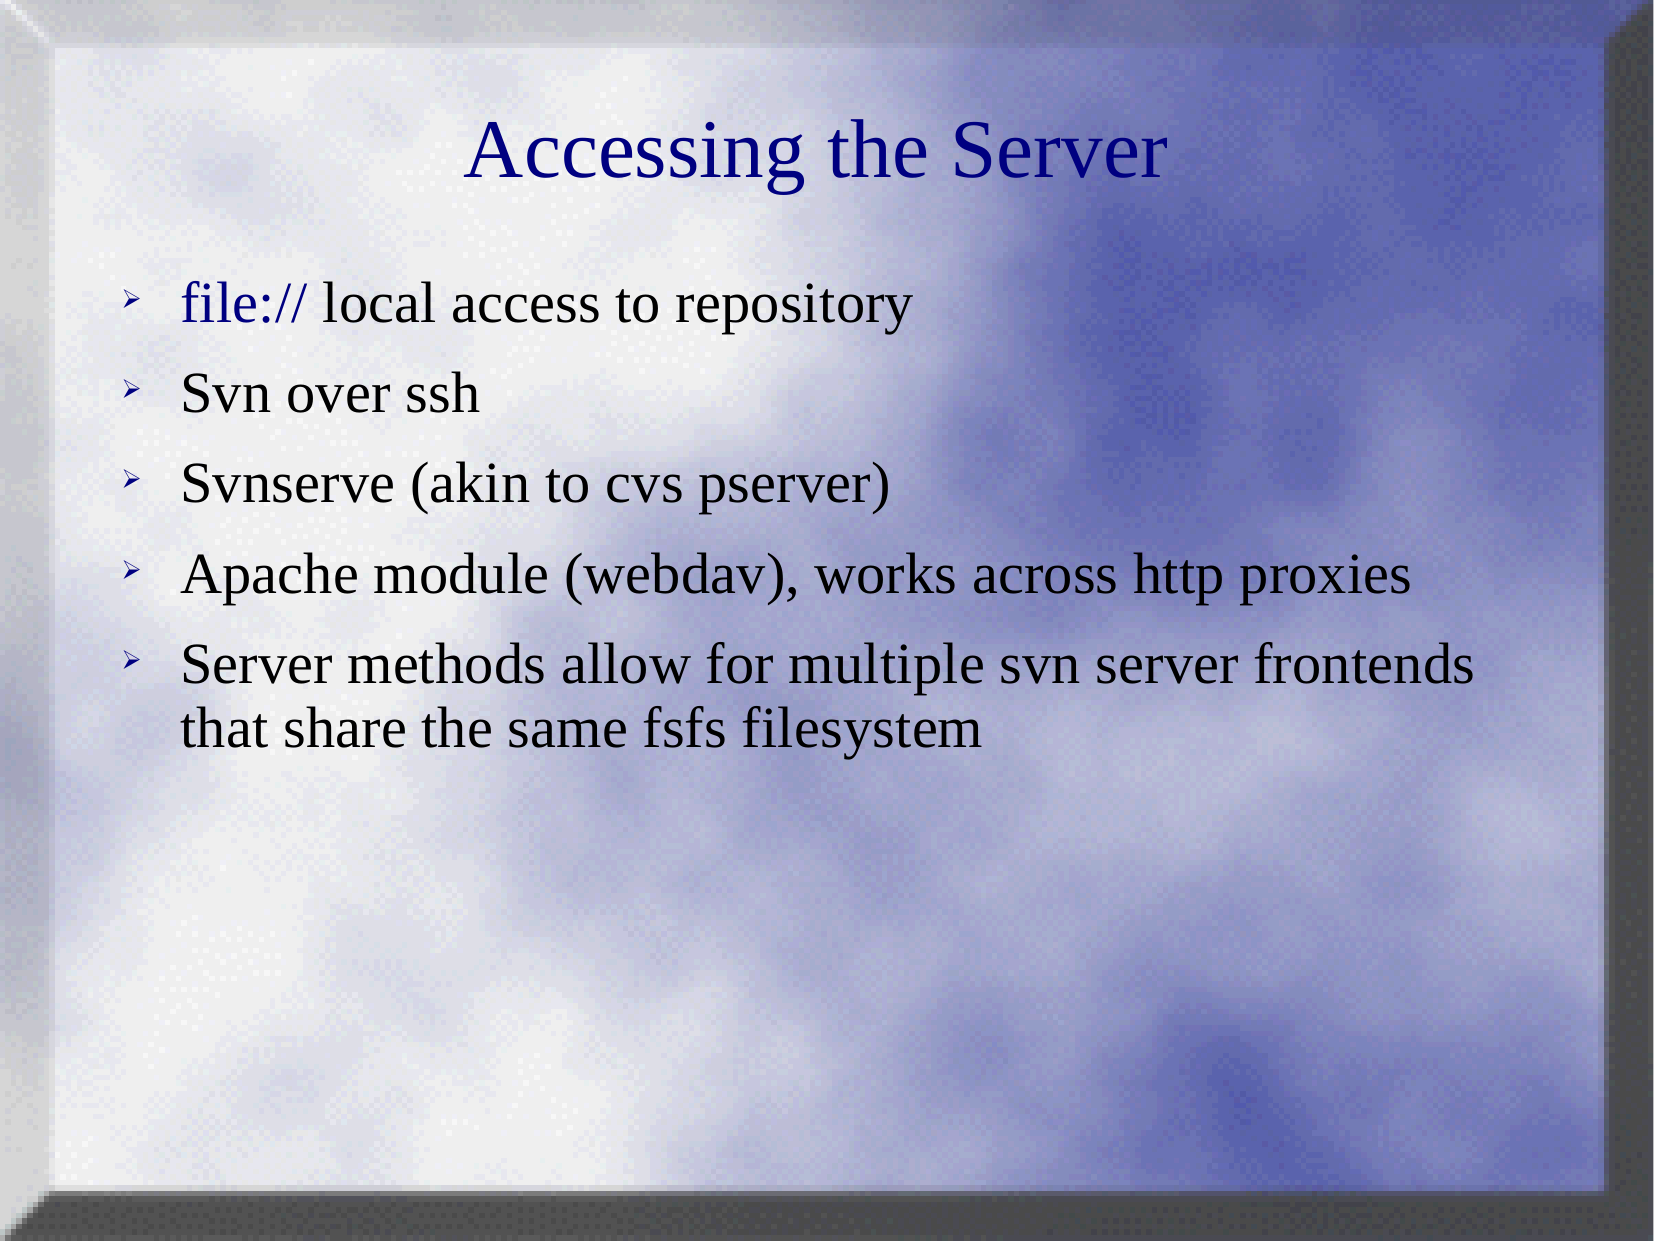

# Accessing the Server
file:// local access to repository
Svn over ssh
Svnserve (akin to cvs pserver)
Apache module (webdav), works across http proxies
Server methods allow for multiple svn server frontends that share the same fsfs filesystem